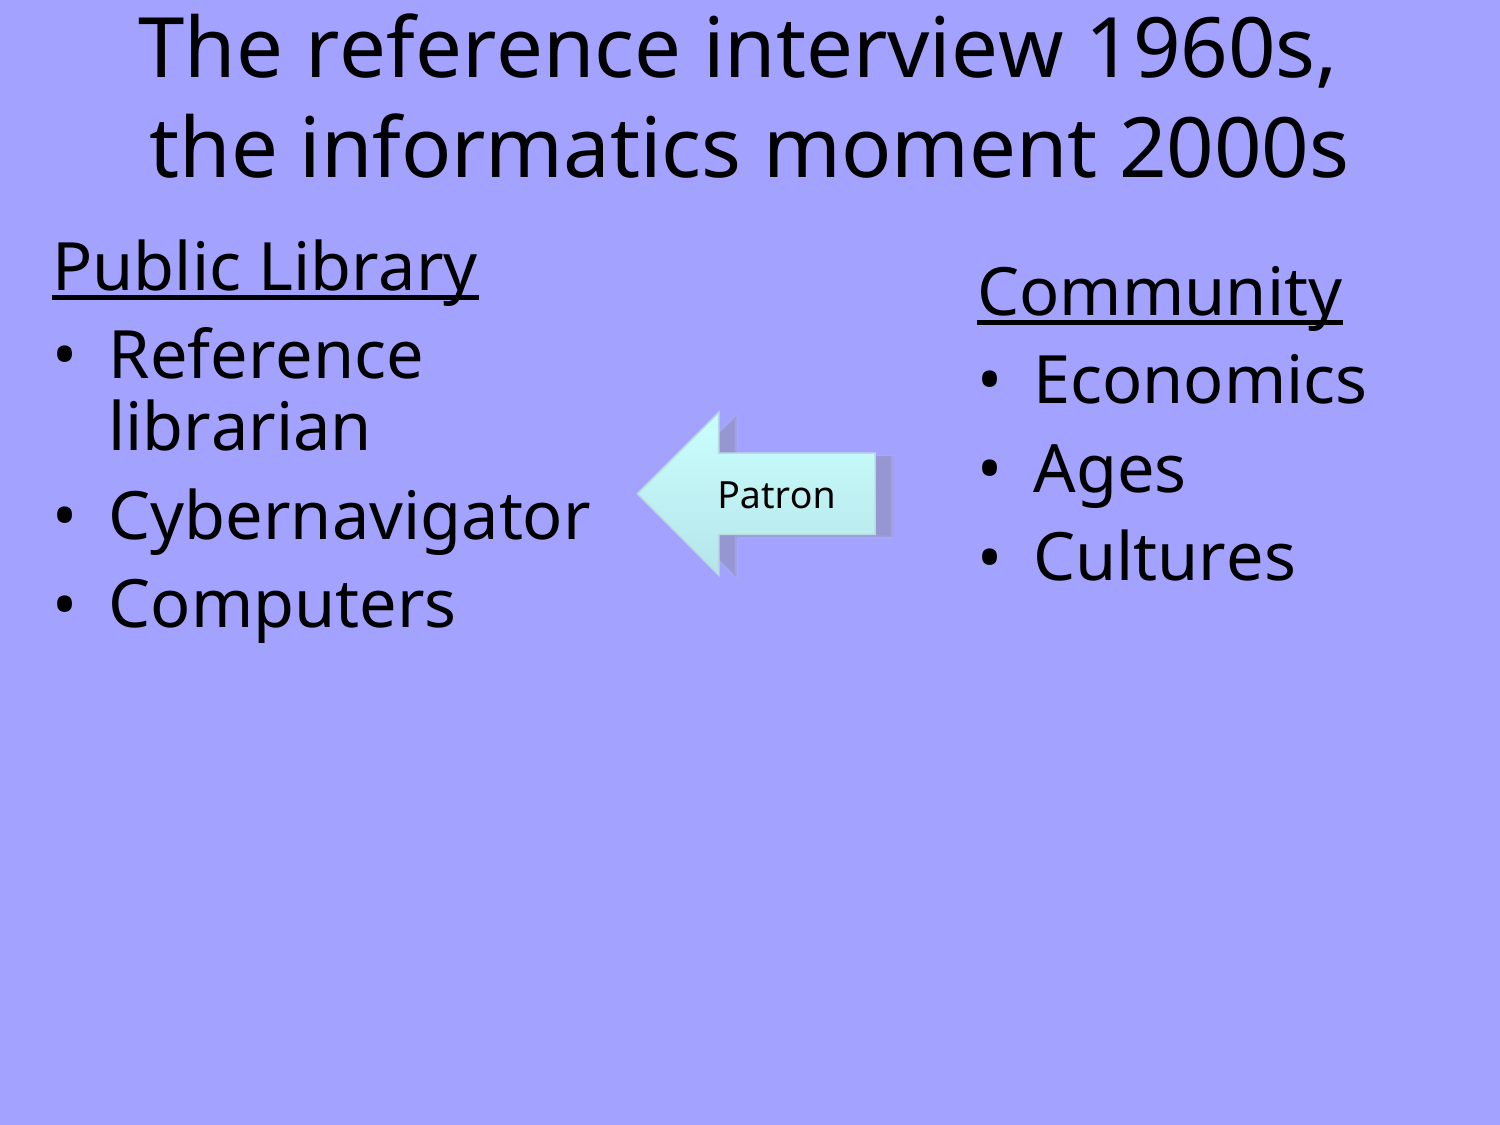

The reference interview 1960s,
the informatics moment 2000s
Public Library
Reference librarian
Cybernavigator
Computers
Community
Economics
Ages
Cultures
Patron